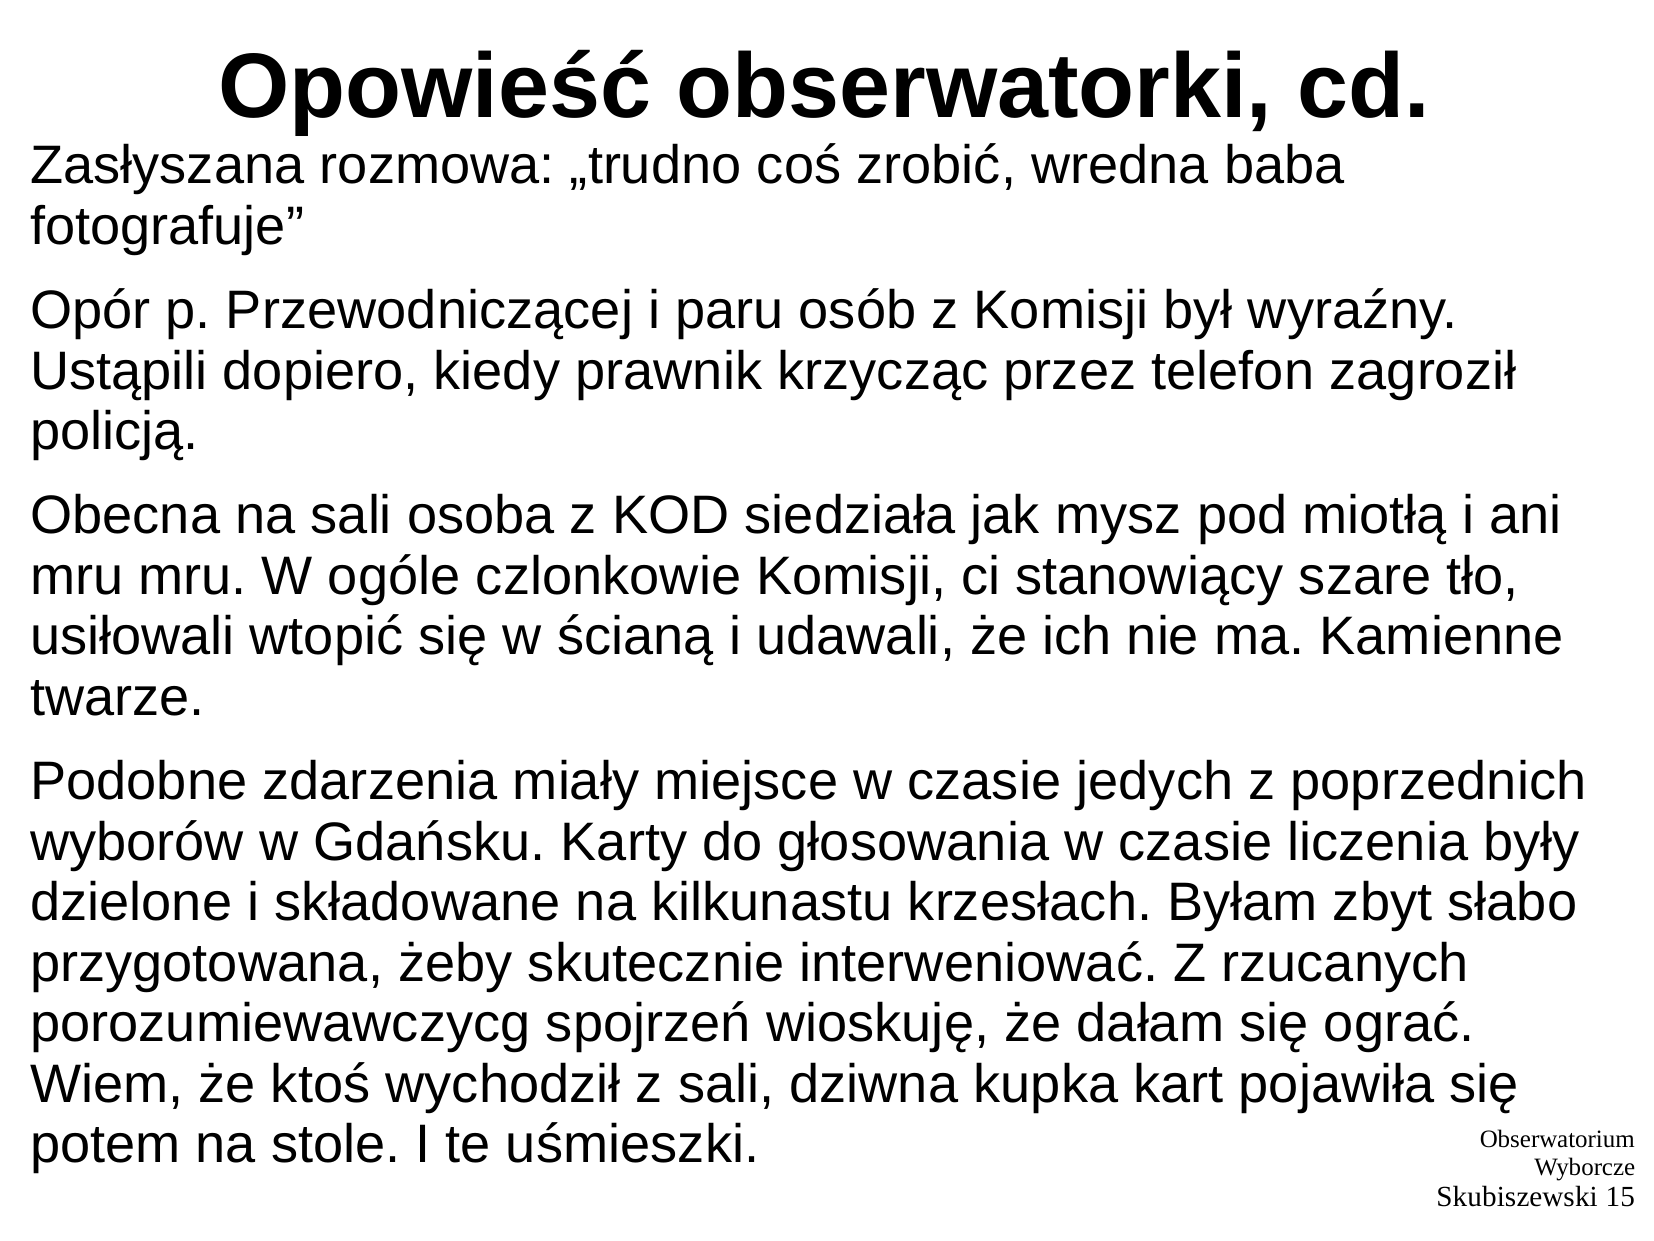

# Opowieść obserwatorki, cd.
Zasłyszana rozmowa: „trudno coś zrobić, wredna baba fotografuje”
Opór p. Przewodniczącej i paru osób z Komisji był wyraźny. Ustąpili dopiero, kiedy prawnik krzycząc przez telefon zagroził policją.
Obecna na sali osoba z KOD siedziała jak mysz pod miotłą i ani mru mru. W ogóle czlonkowie Komisji, ci stanowiący szare tło, usiłowali wtopić się w ścianą i udawali, że ich nie ma. Kamienne twarze.
Podobne zdarzenia miały miejsce w czasie jedych z poprzednich wyborów w Gdańsku. Karty do głosowania w czasie liczenia były dzielone i składowane na kilkunastu krzesłach. Byłam zbyt słabo przygotowana, żeby skutecznie interweniować. Z rzucanych porozumiewawczycg spojrzeń wioskuję, że dałam się ograć. Wiem, że ktoś wychodził z sali, dziwna kupka kart pojawiła się potem na stole. I te uśmieszki.
15